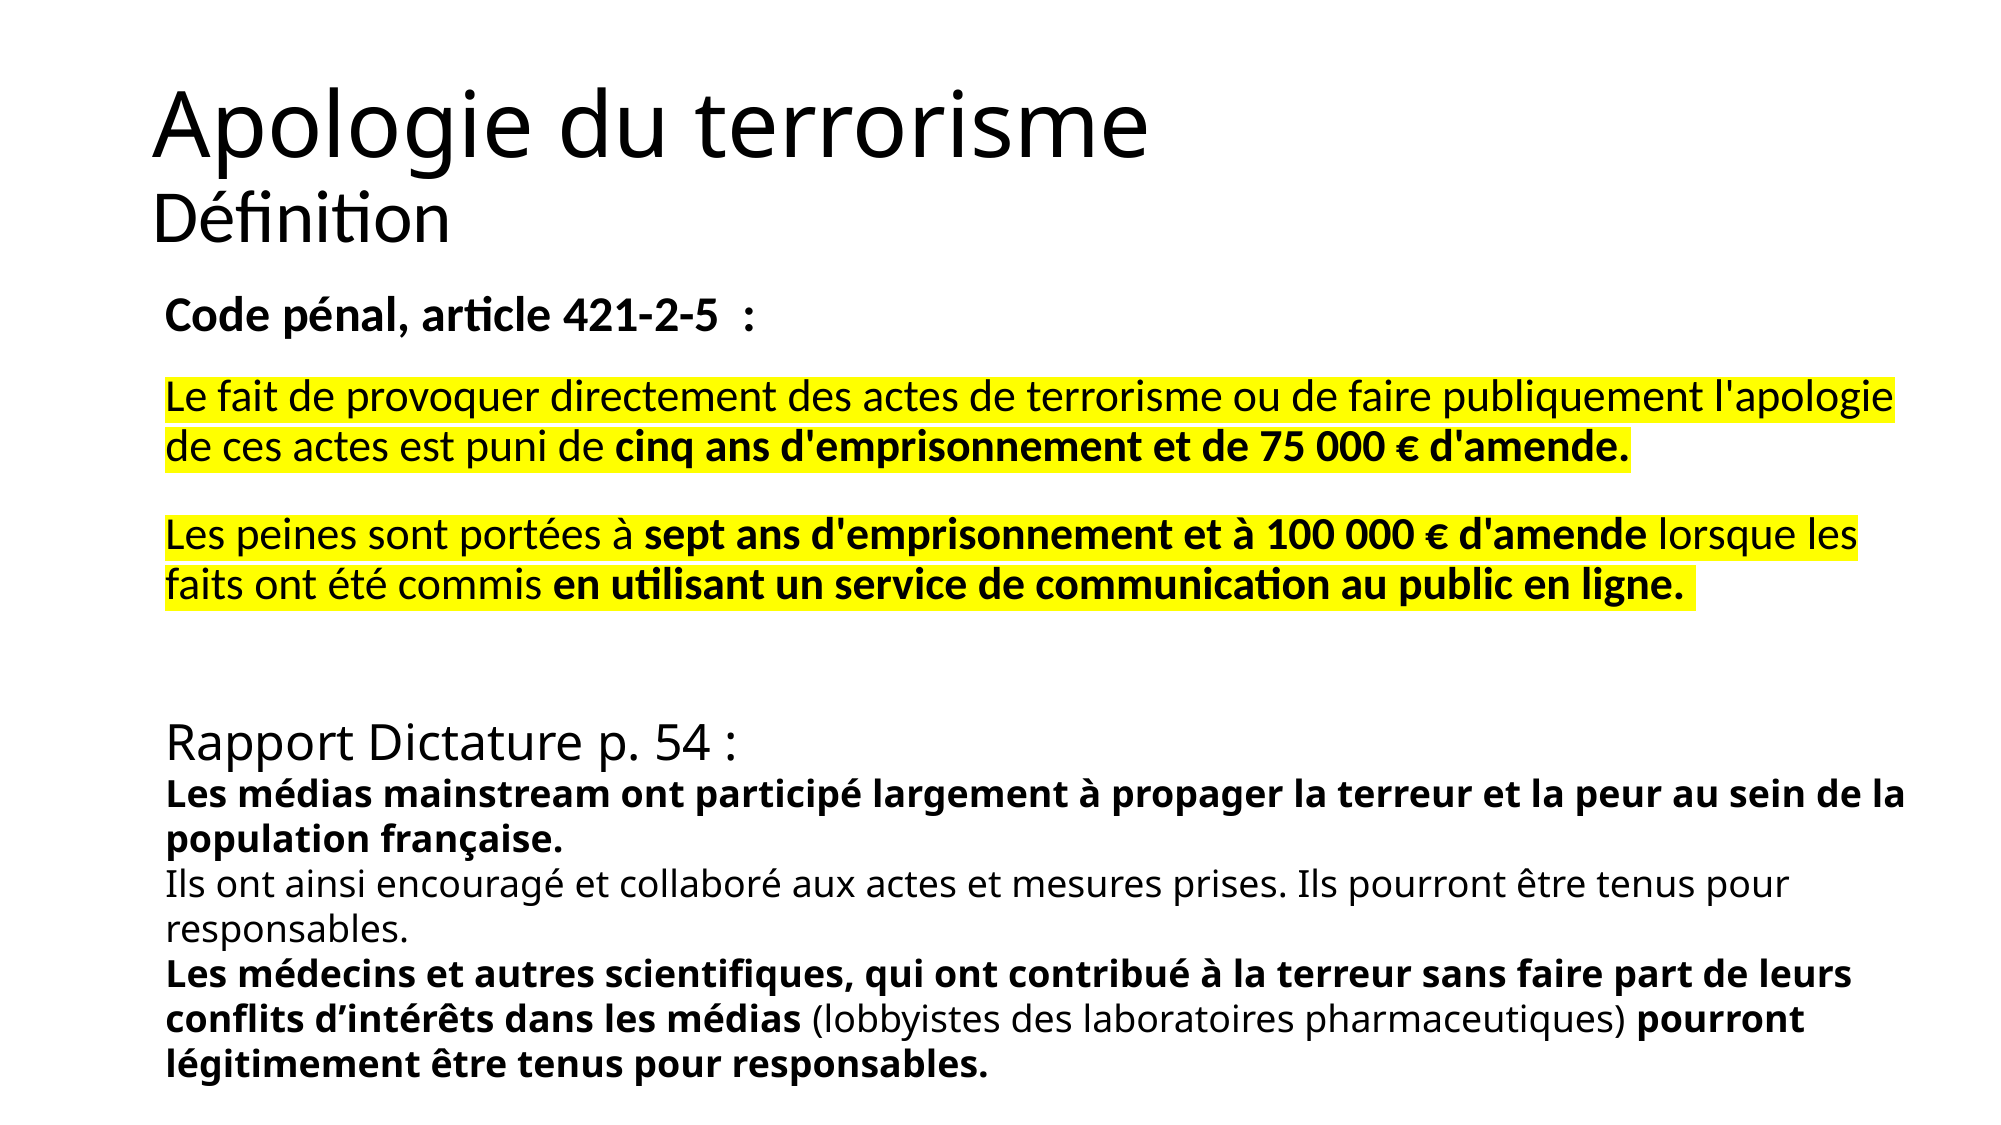

# Apologie du terrorisme Définition
Code pénal, article 421-2-5 :
Le fait de provoquer directement des actes de terrorisme ou de faire publiquement l'apologie de ces actes est puni de cinq ans d'emprisonnement et de 75 000 € d'amende.
Les peines sont portées à sept ans d'emprisonnement et à 100 000 € d'amende lorsque les faits ont été commis en utilisant un service de communication au public en ligne.
Rapport Dictature p. 54 :
Les médias mainstream ont participé largement à propager la terreur et la peur au sein de la population française.
Ils ont ainsi encouragé et collaboré aux actes et mesures prises. Ils pourront être tenus pour responsables.
Les médecins et autres scientifiques, qui ont contribué à la terreur sans faire part de leurs conflits d’intérêts dans les médias (lobbyistes des laboratoires pharmaceutiques) pourront légitimement être tenus pour responsables.